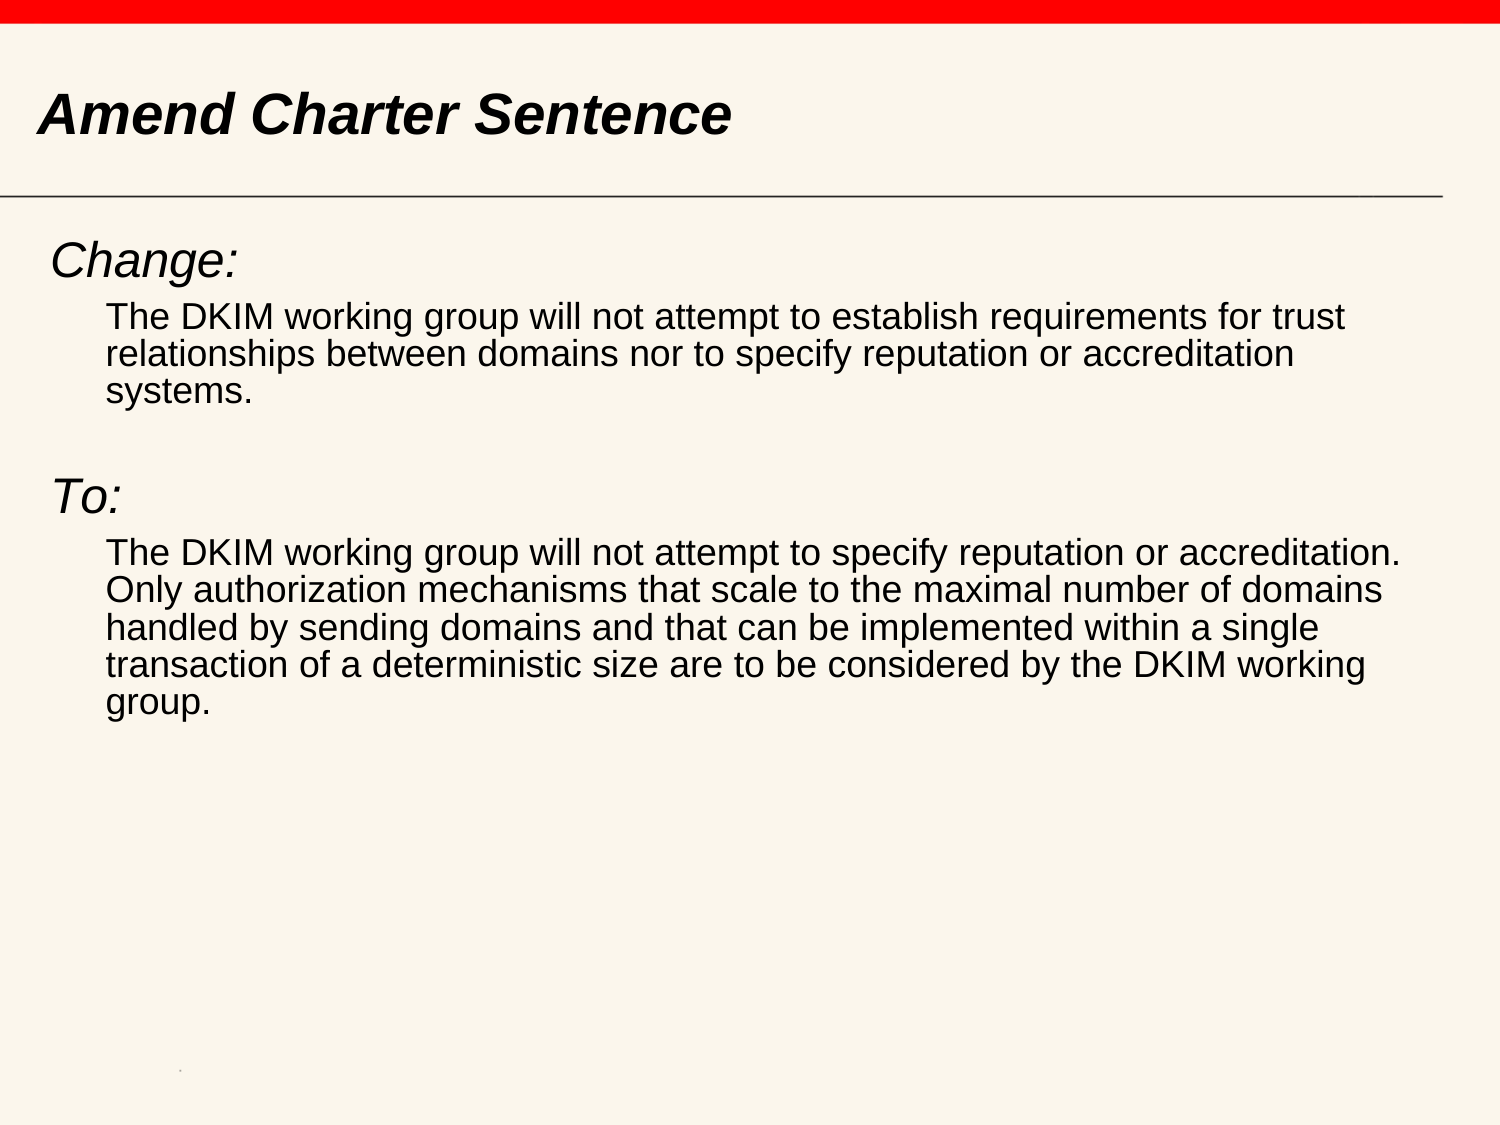

# Amend Charter Sentence
Change:
The DKIM working group will not attempt to establish requirements for trust relationships between domains nor to specify reputation or accreditation systems.
To:
The DKIM working group will not attempt to specify reputation or accreditation. Only authorization mechanisms that scale to the maximal number of domains handled by sending domains and that can be implemented within a single transaction of a deterministic size are to be considered by the DKIM working group.